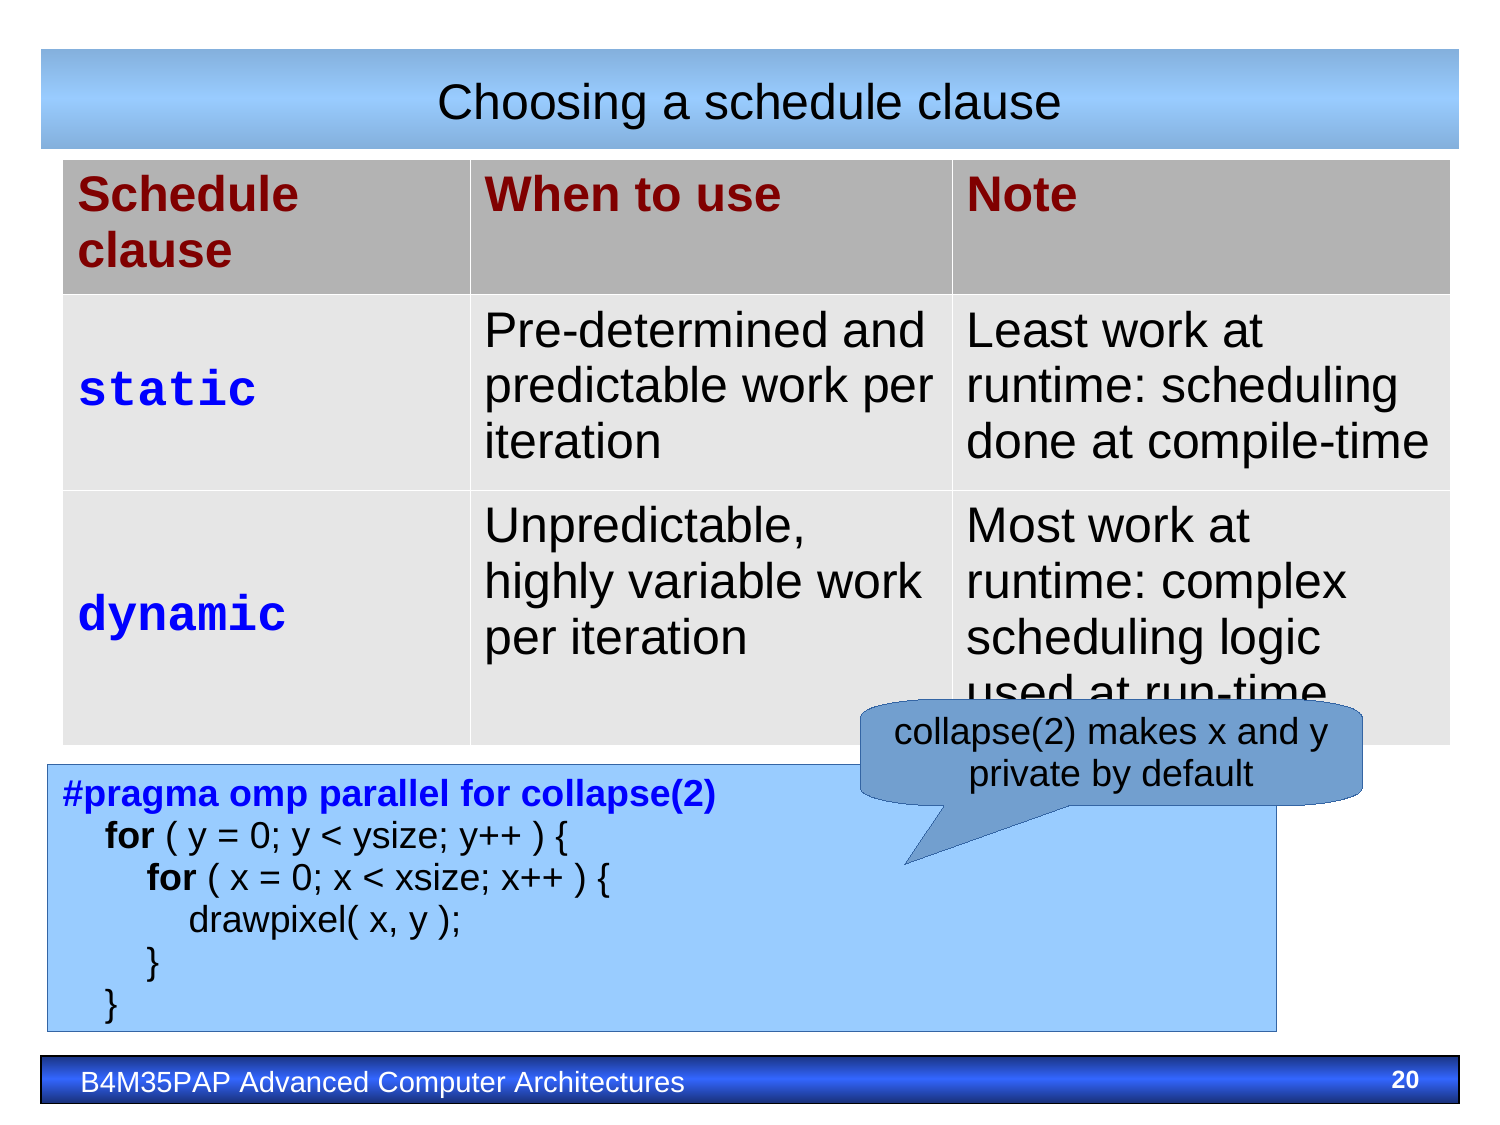

# Choosing a schedule clause
| Schedule clause | When to use | Note |
| --- | --- | --- |
| static | Pre-determined and predictable work per iteration | Least work at runtime: scheduling done at compile-time |
| dynamic | Unpredictable, highly variable work per iteration | Most work at runtime: complex scheduling logic used at run-time |
collapse(2) makes x and y
private by default
#pragma omp parallel for collapse(2)
 for ( y = 0; y < ysize; y++ ) {
 for ( x = 0; x < xsize; x++ ) {
 drawpixel( x, y );
 }
 }